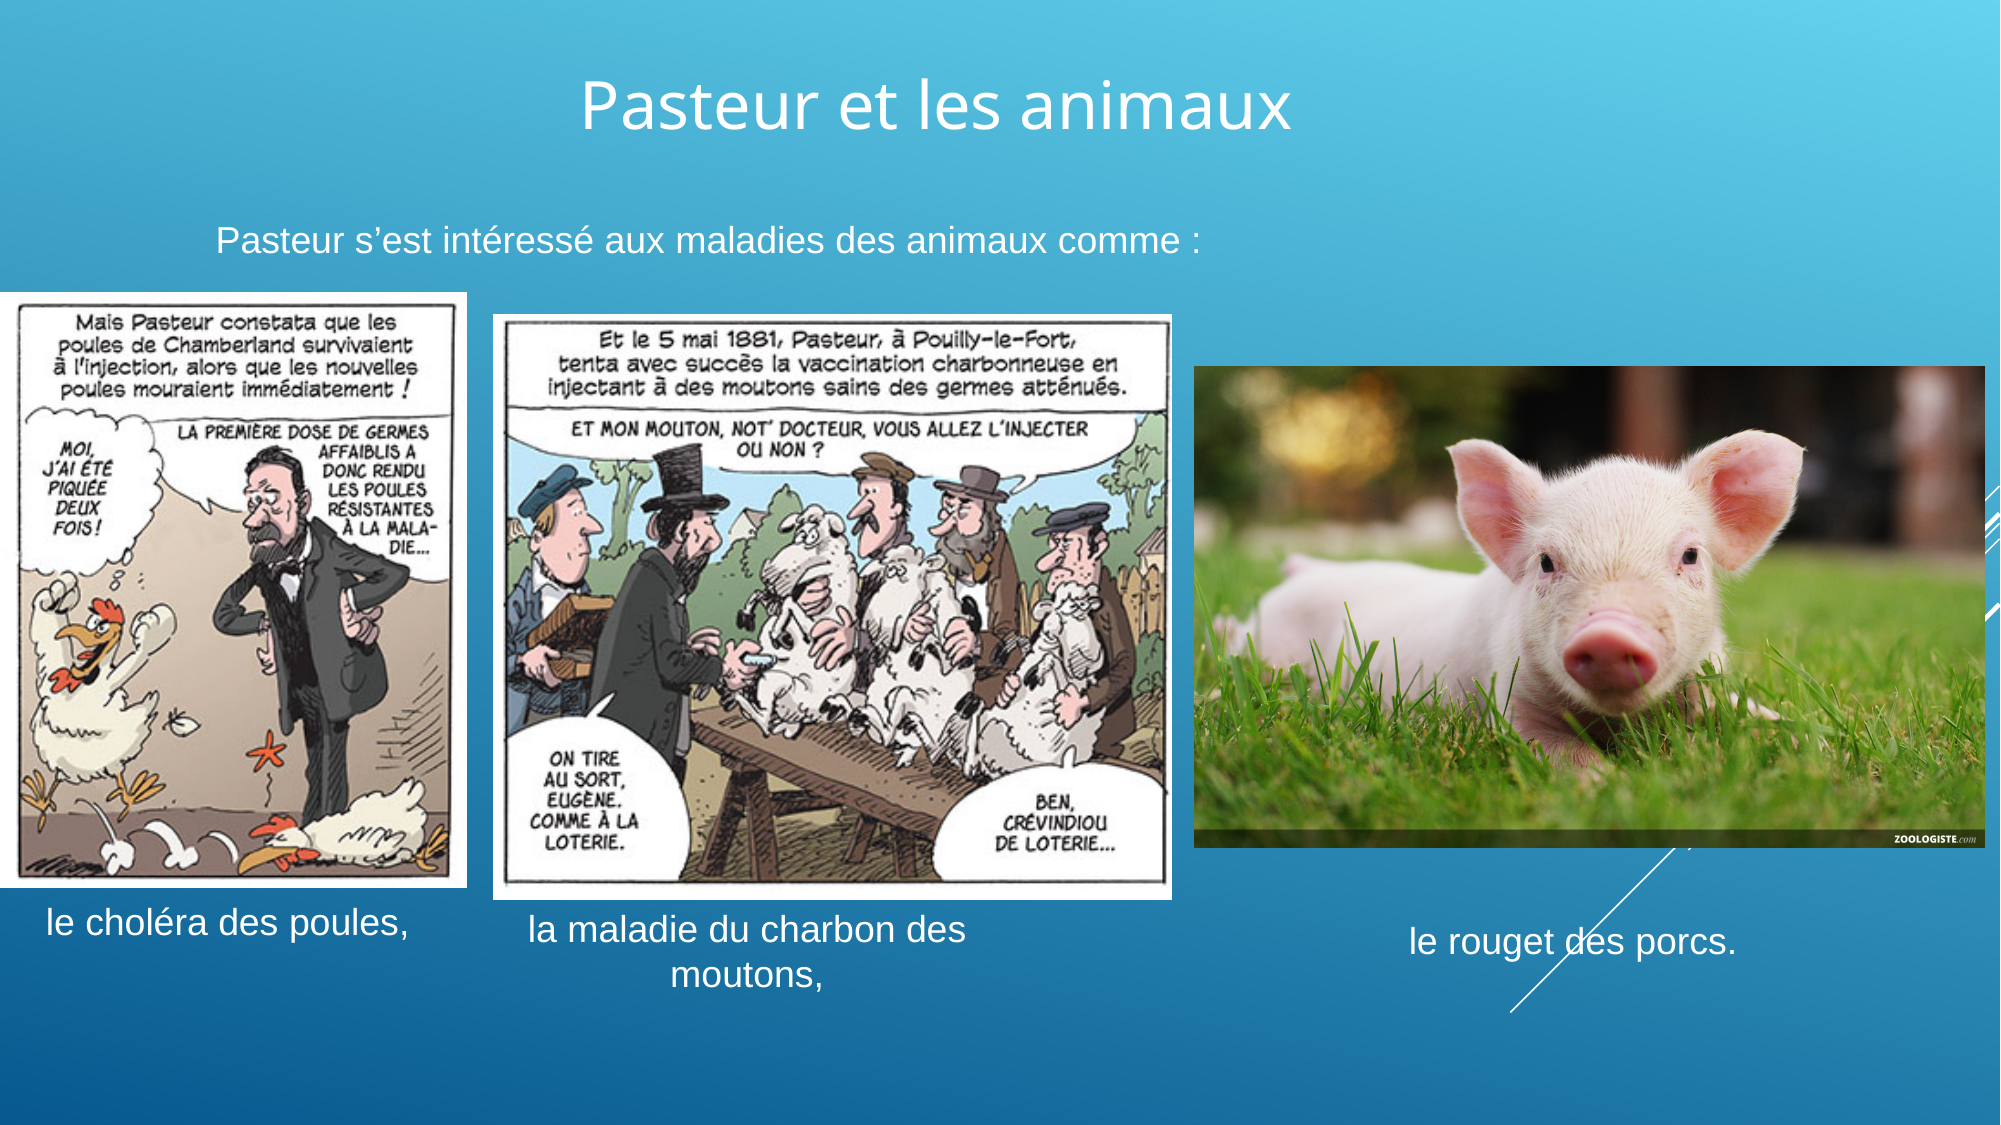

Pasteur et les animaux
Pasteur s’est intéressé aux maladies des animaux comme :
le choléra des poules,
la maladie du charbon des moutons,
le rouget des porcs.